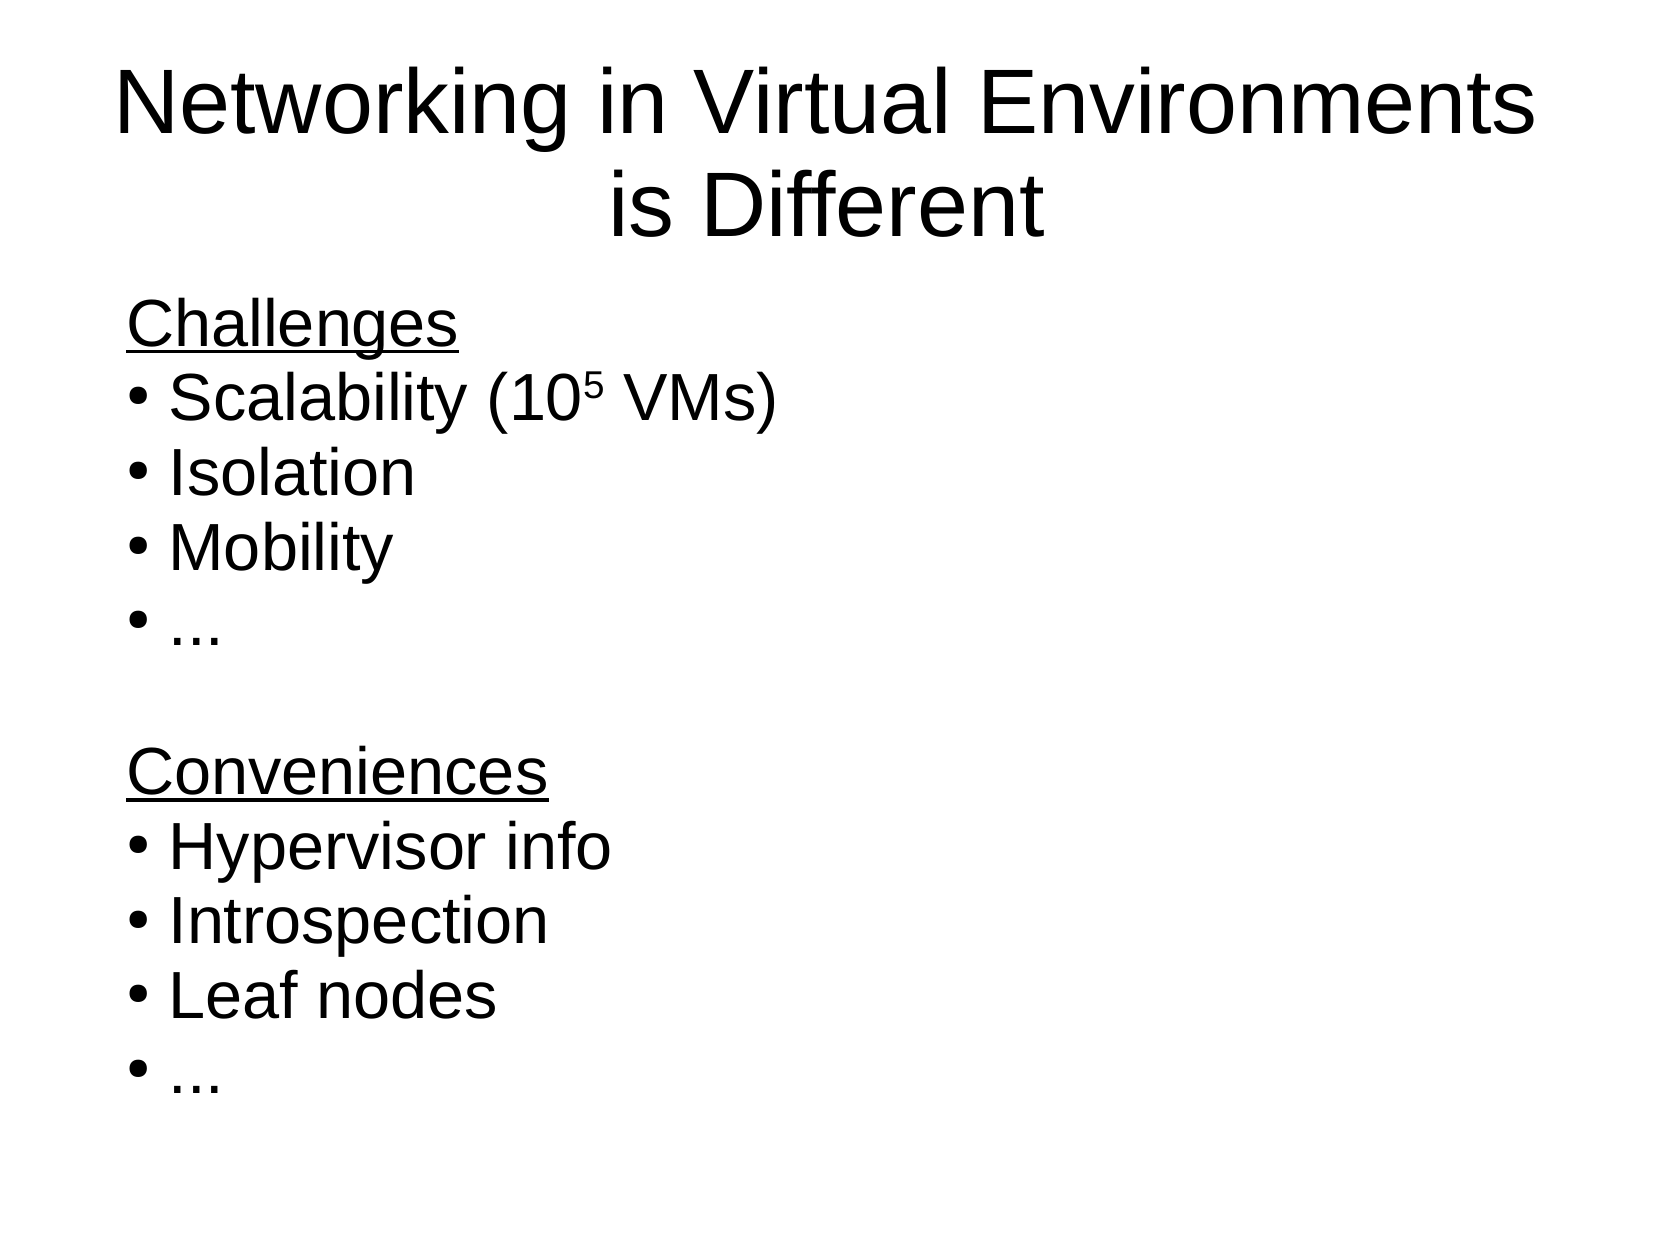

# Networking in Virtual Environments is Different
Challenges
 Scalability (105 VMs)
 Isolation
 Mobility
 ...
Conveniences
 Hypervisor info
 Introspection
 Leaf nodes
 ...